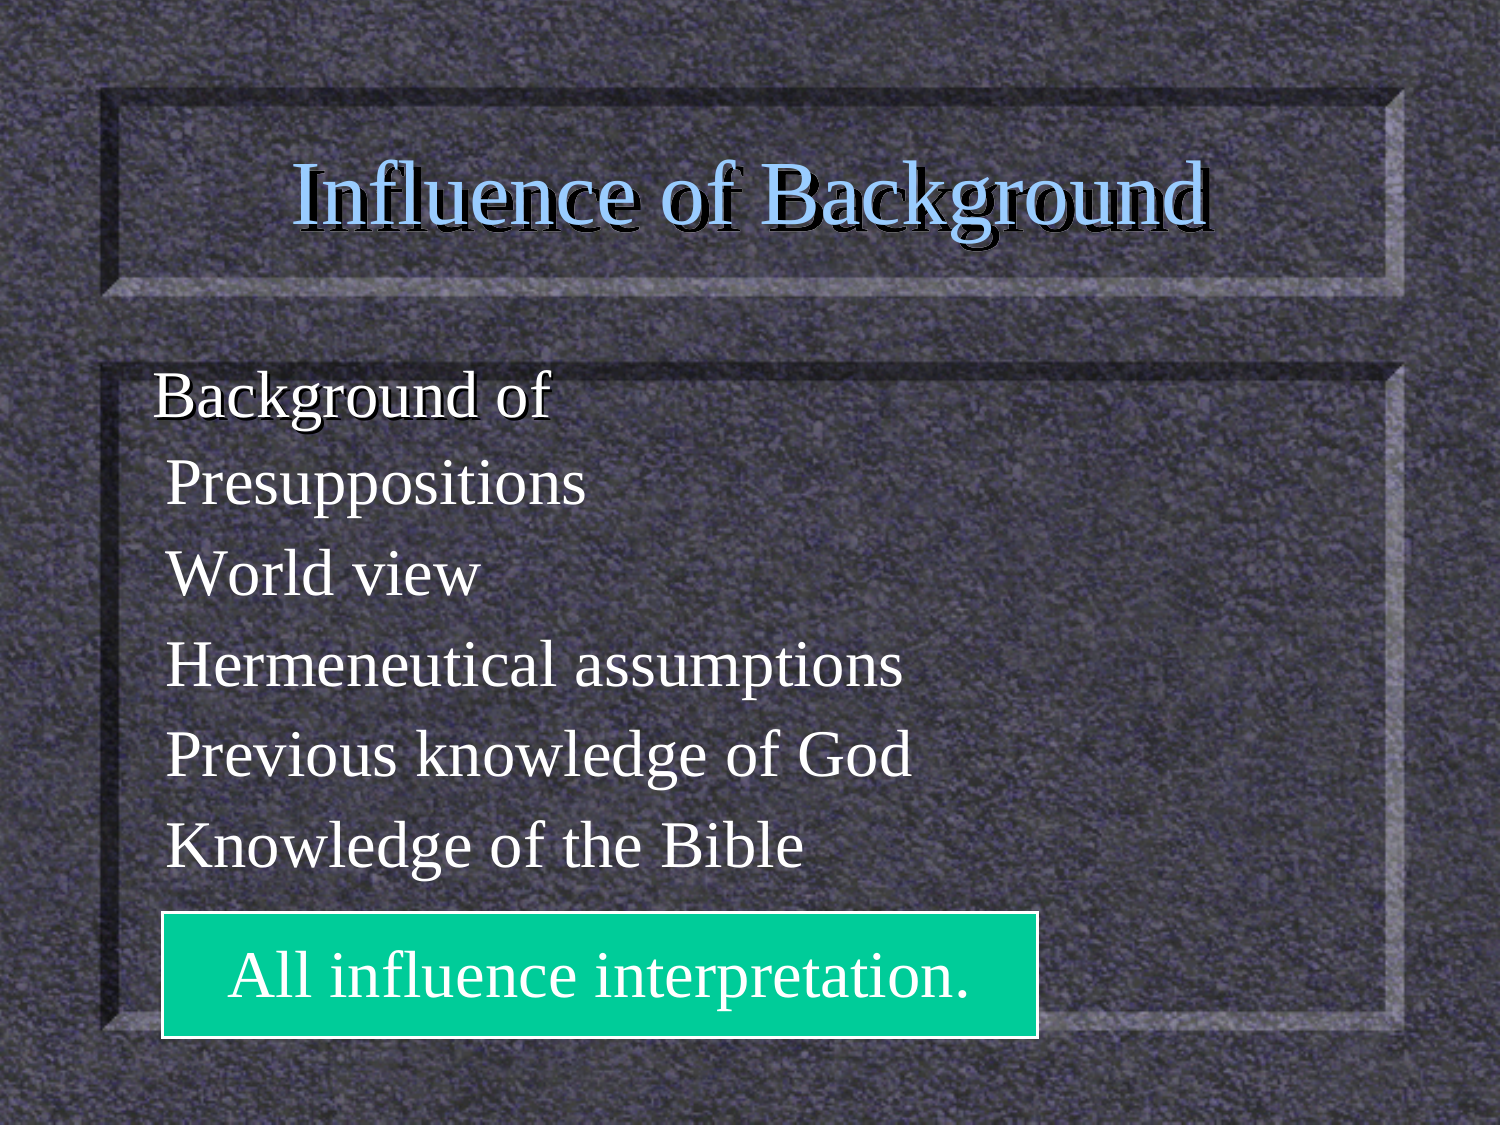

# Influence of Background
Background of
Presuppositions
World view
Hermeneutical assumptions
Previous knowledge of God
Knowledge of the Bible
All influence interpretation.